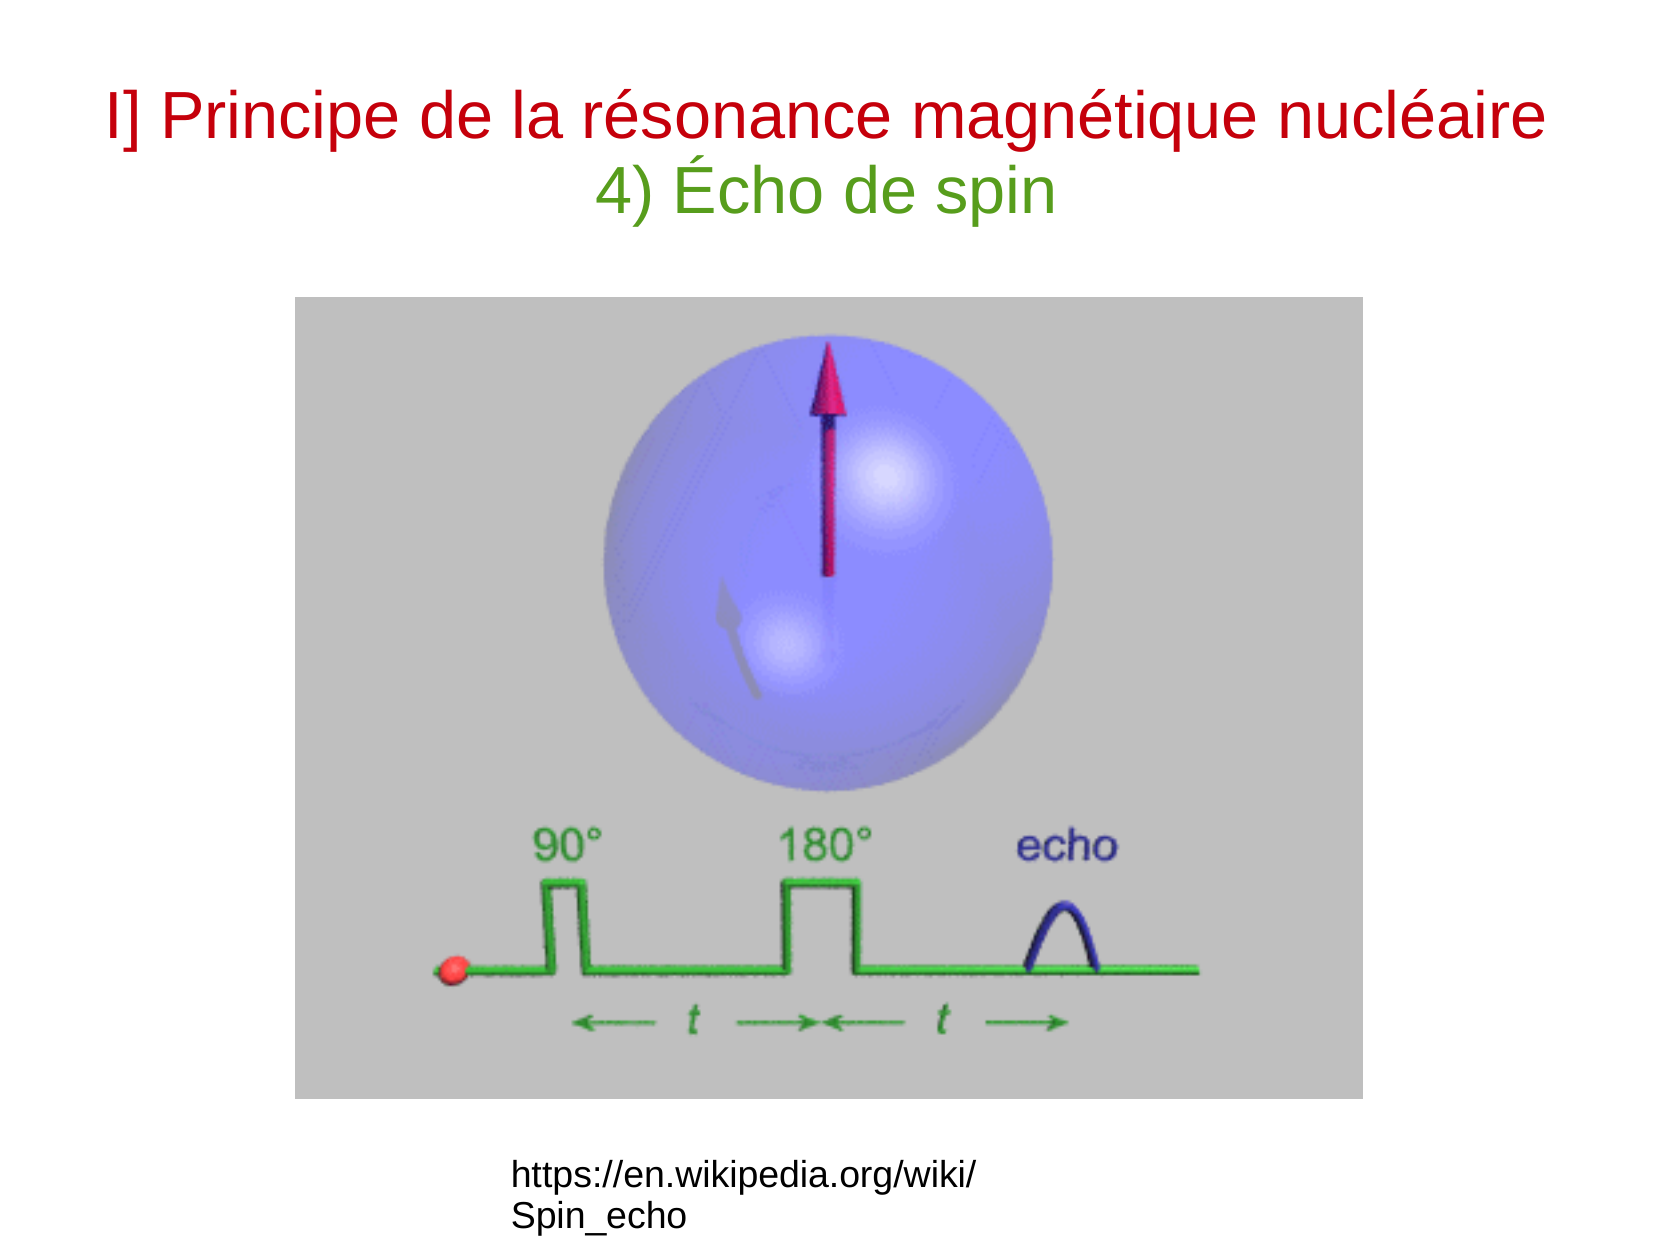

# I] Principe de la résonance magnétique nucléaire 4) Écho de spin
https://en.wikipedia.org/wiki/Spin_echo